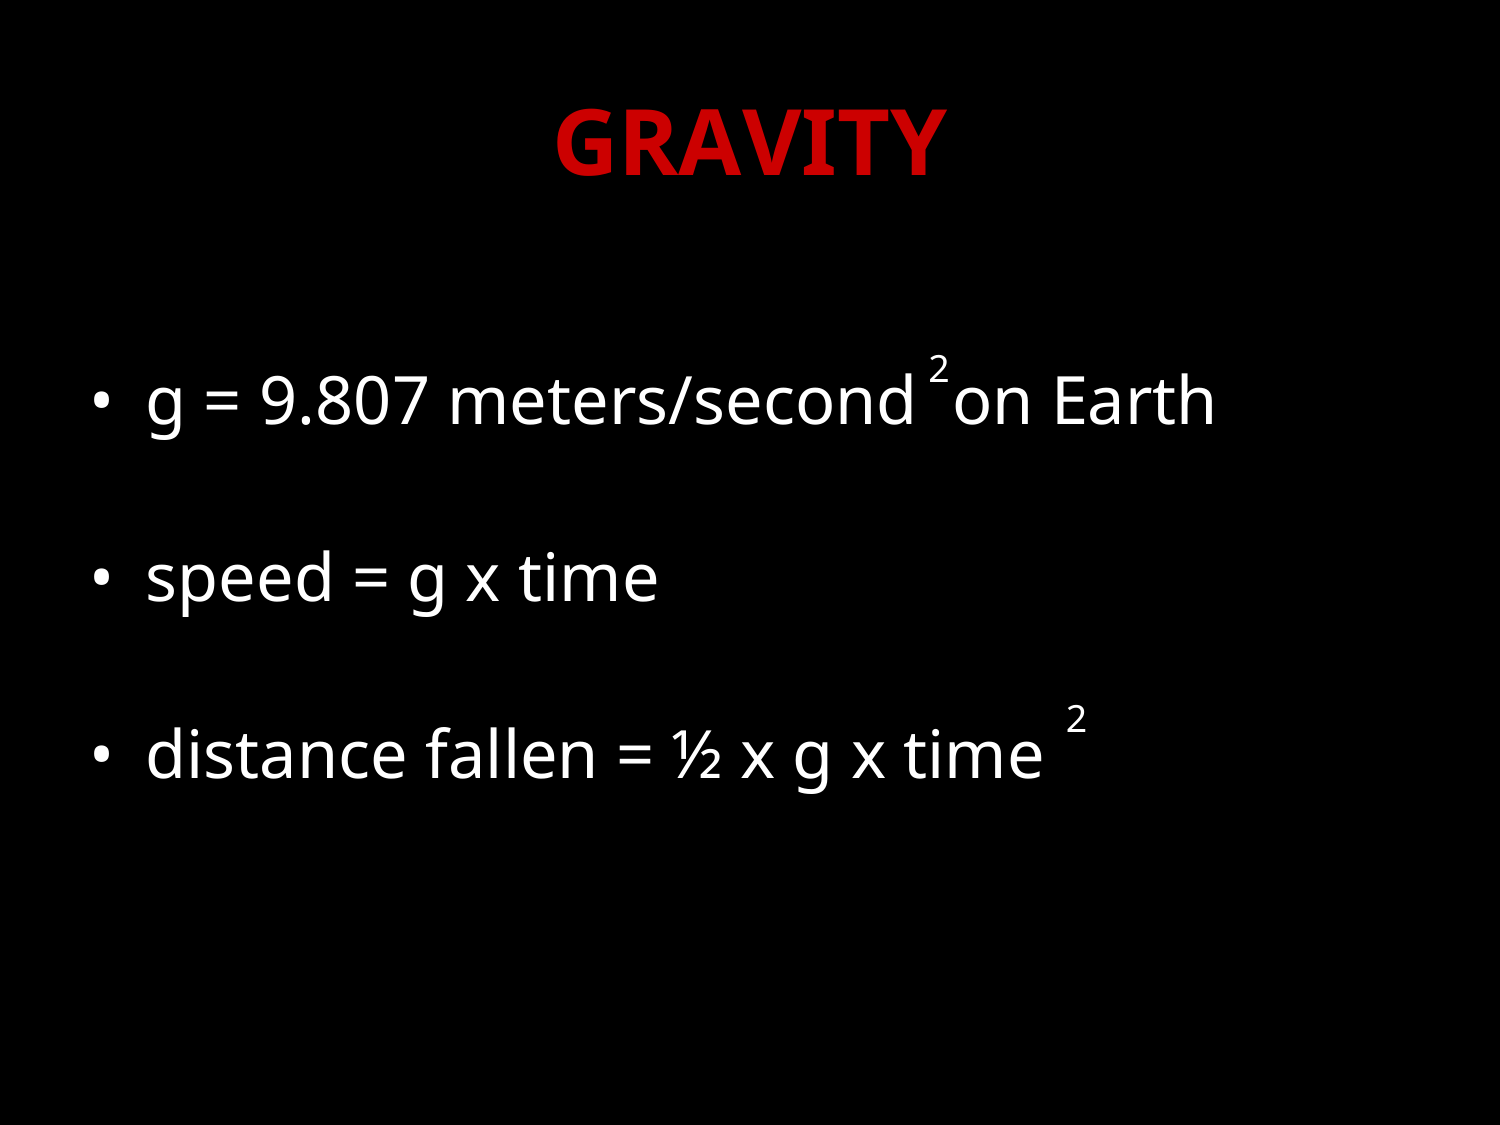

GRAVITY
g = 9.807 meters/second on Earth
speed = g x time
distance fallen = ½ x g x time
2
2